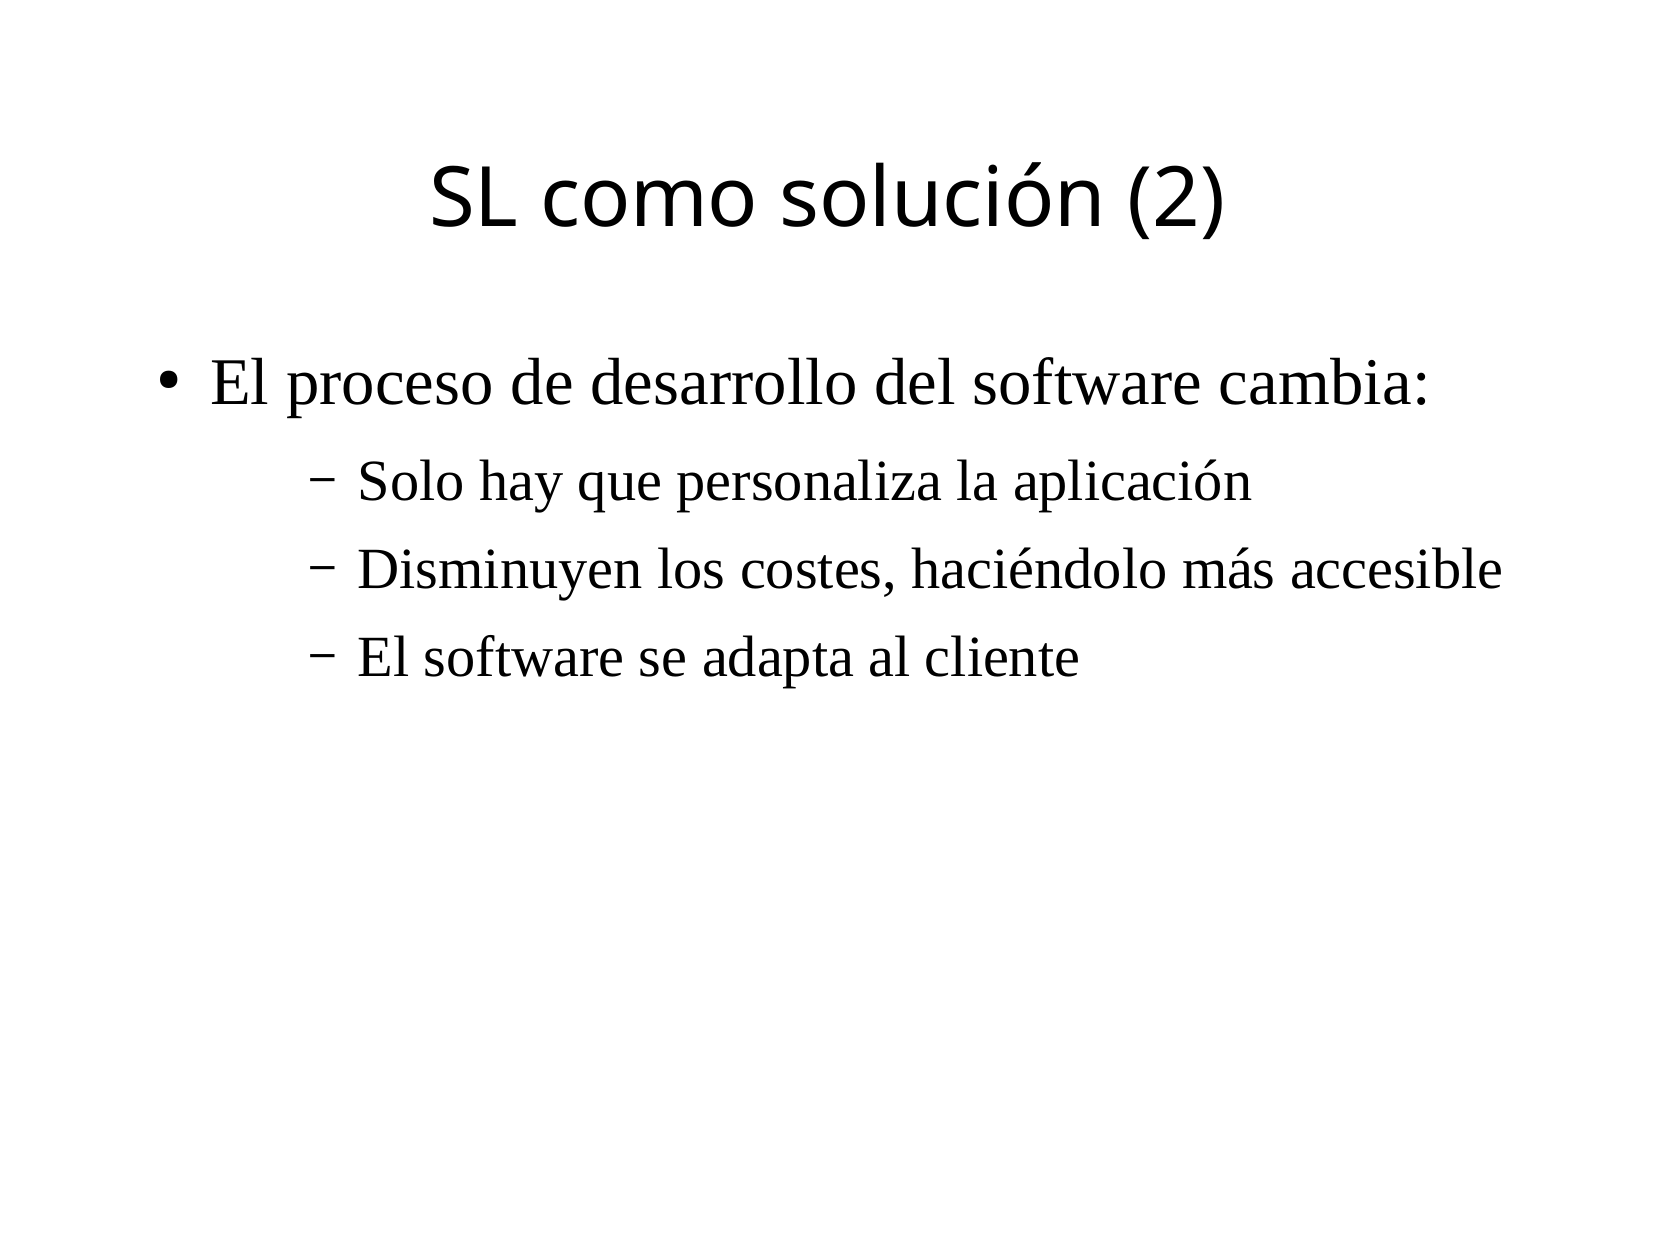

# SL como solución (2)
El proceso de desarrollo del software cambia:
Solo hay que personaliza la aplicación
Disminuyen los costes, haciéndolo más accesible
El software se adapta al cliente